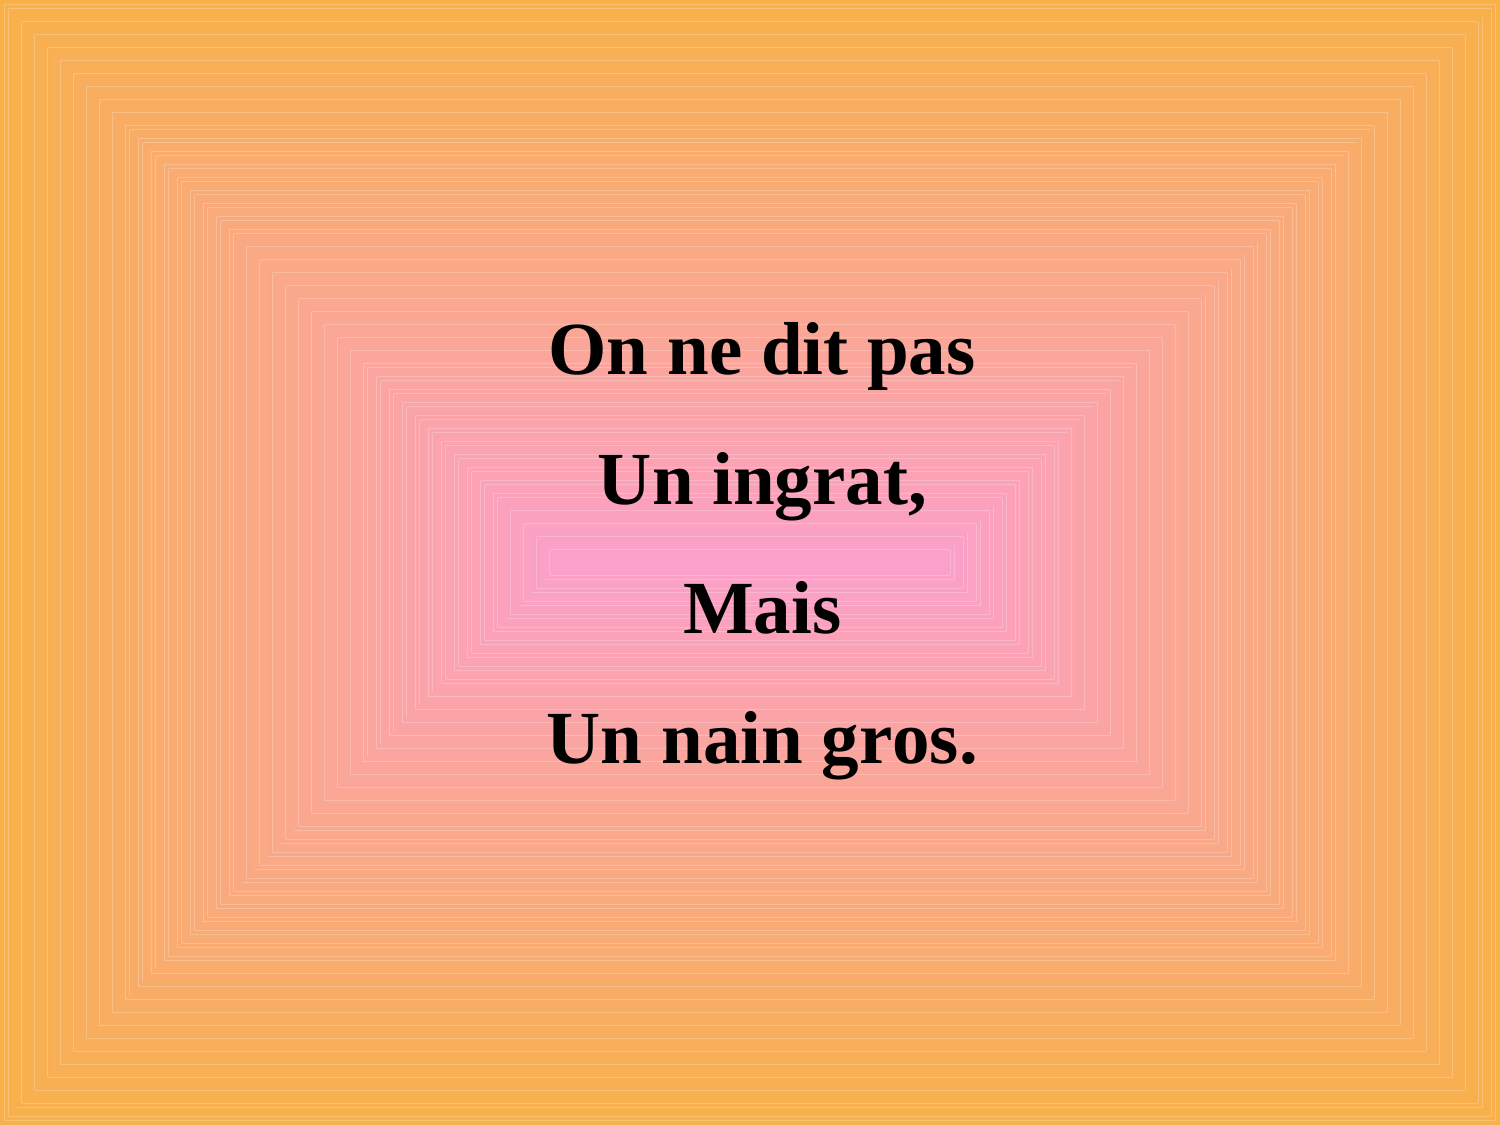

On ne dit pas
Un ingrat,
Mais
Un nain gros.